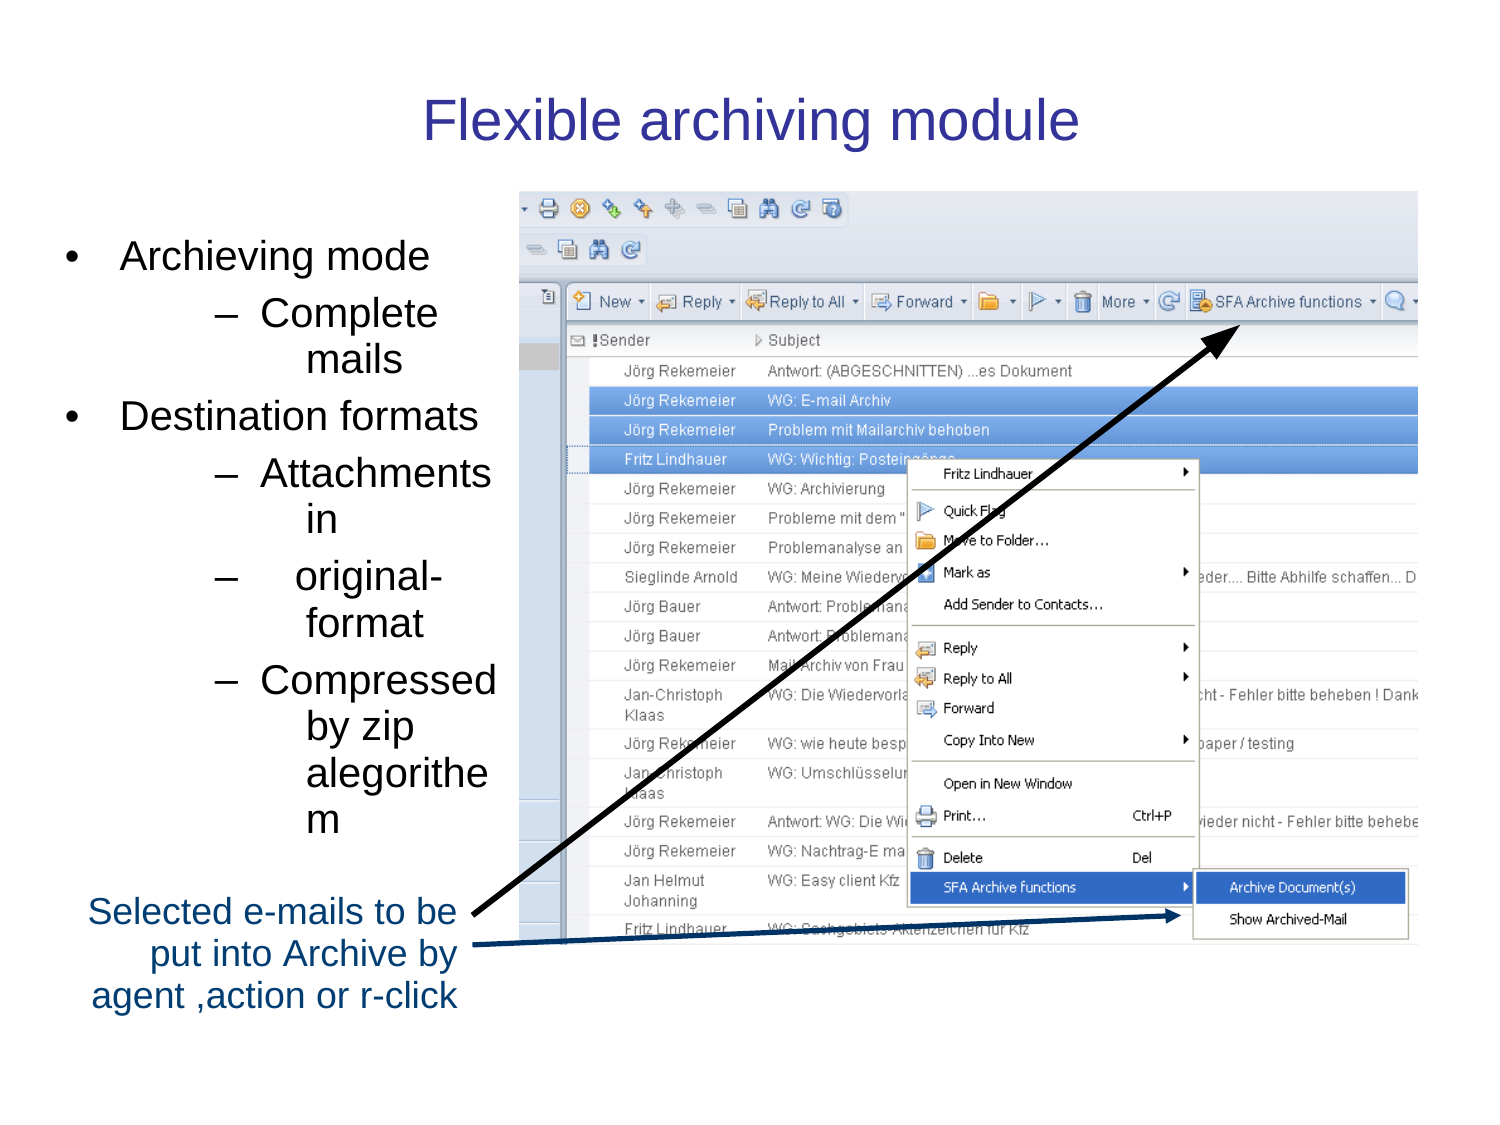

# Flexible archiving module
Archieving mode
Complete mails
Destination formats
Attachments in
 original-format
Compressed by zip alegorithem
Selected e-mails to be put into Archive by agent ,action or r-click